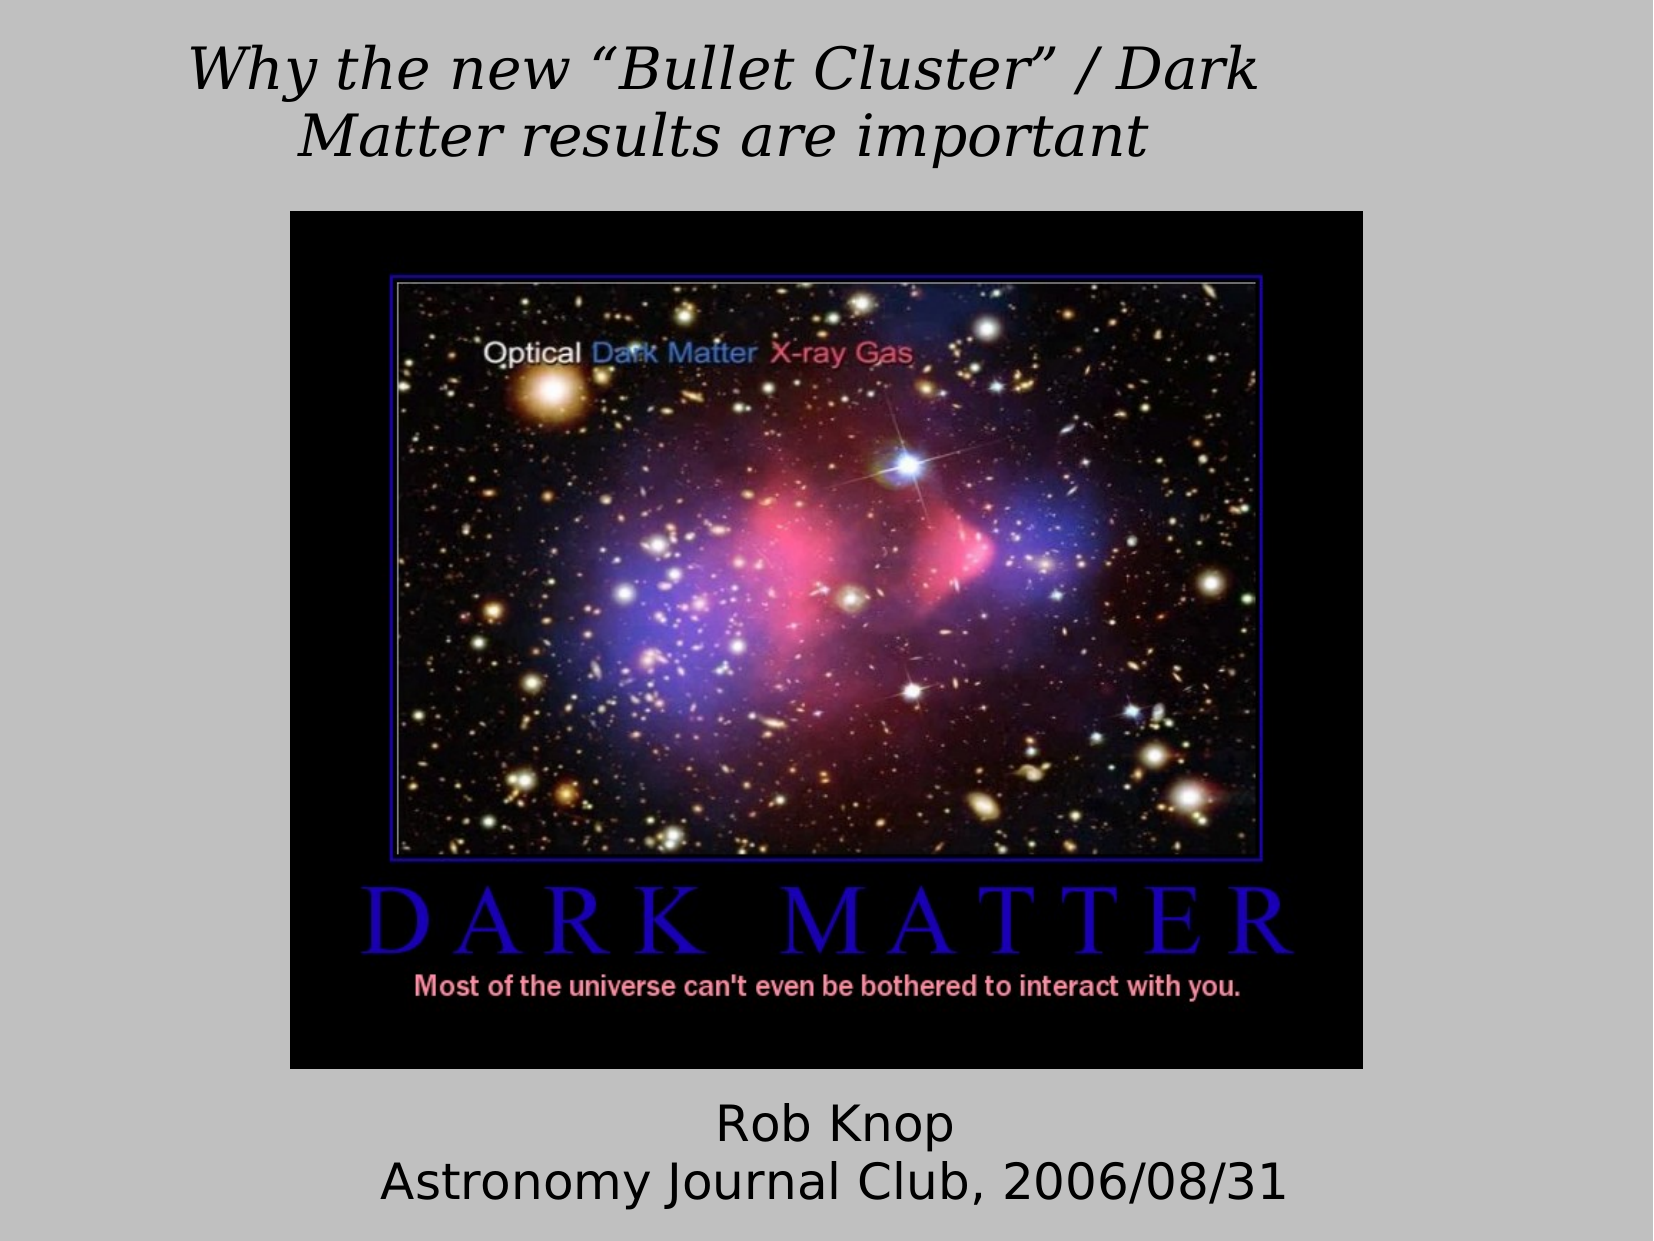

Why the new “Bullet Cluster” / Dark Matter results are important
Rob Knop
Astronomy Journal Club, 2006/08/31